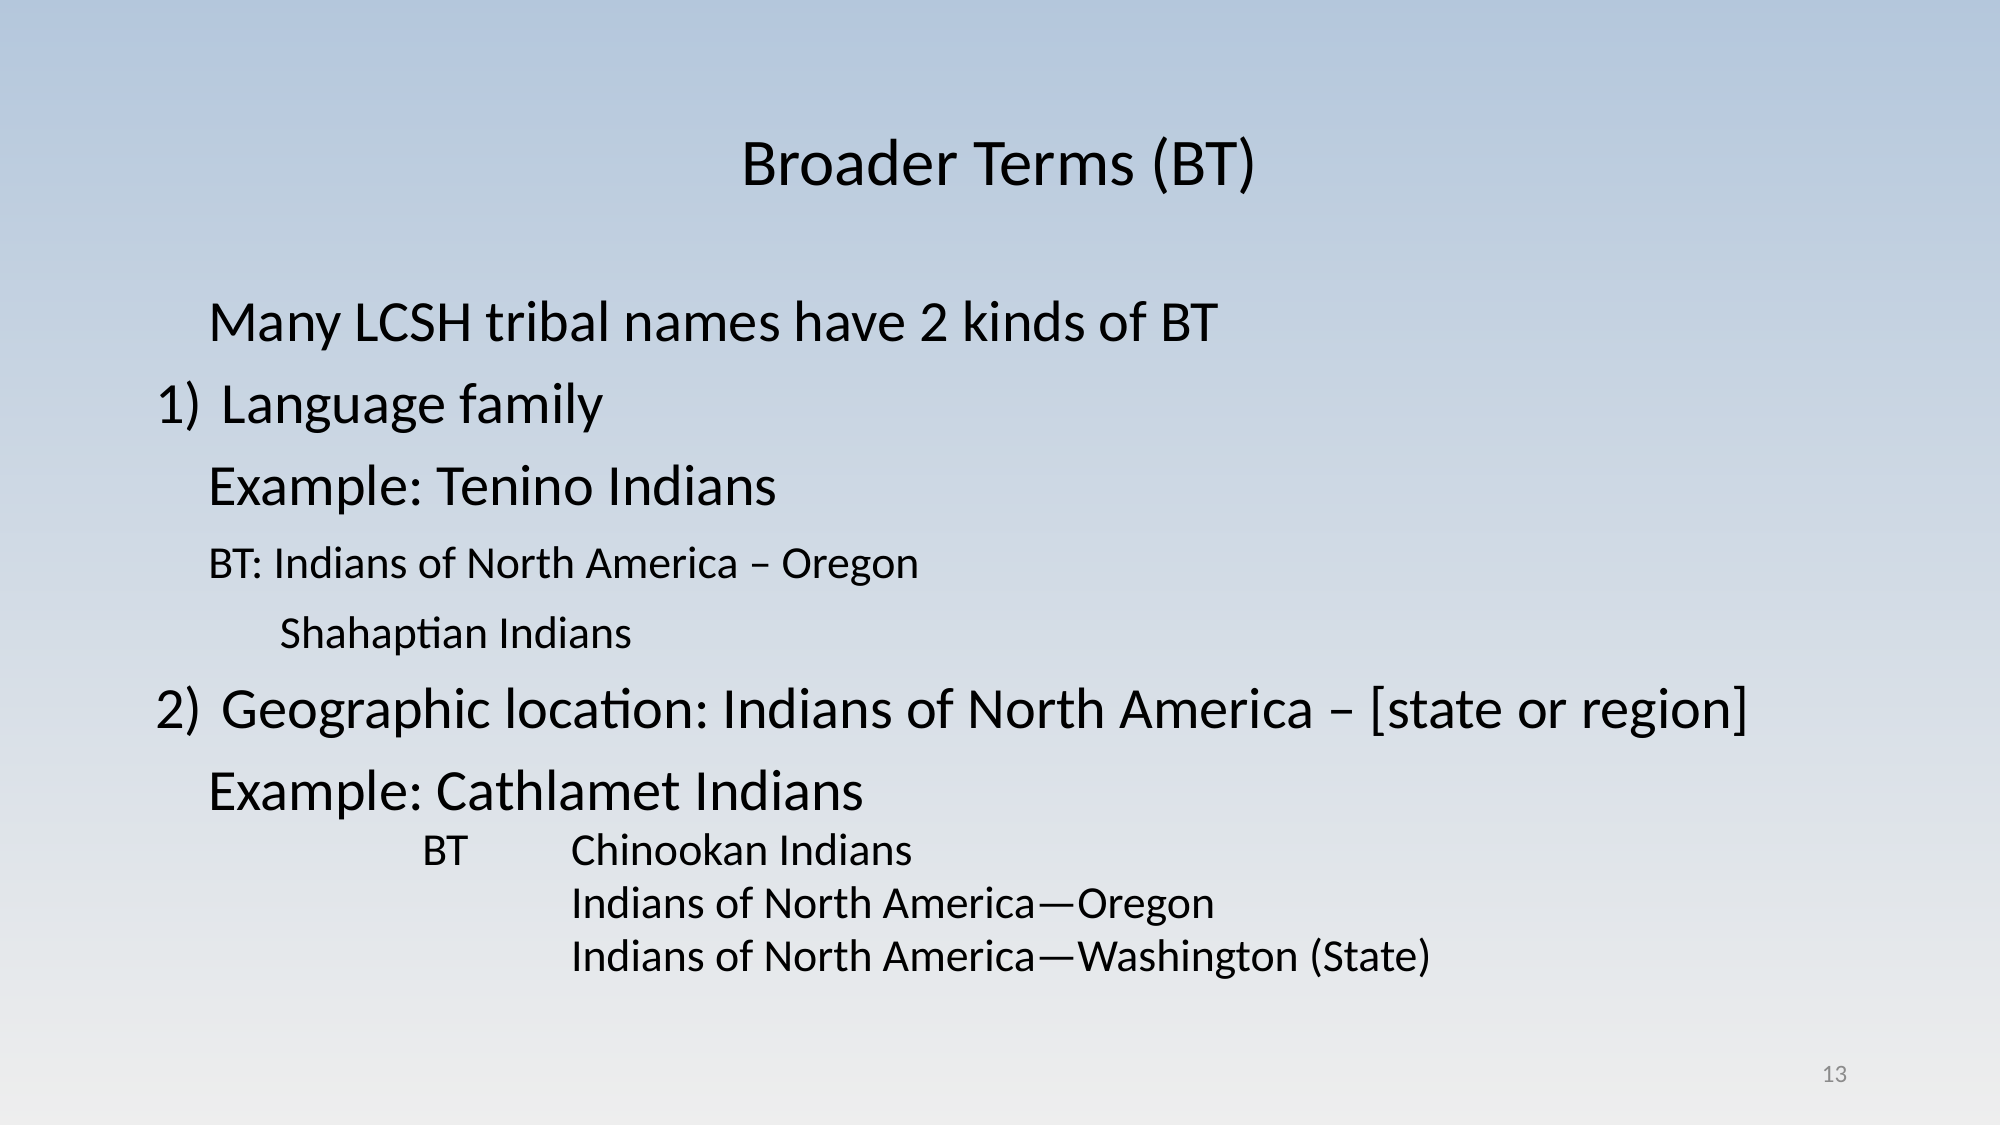

# Broader Terms (BT)
Many LCSH tribal names have 2 kinds of BT
 Language family
Example: Tenino Indians
BT: Indians of North America – Oregon
 Shahaptian Indians
 Geographic location: Indians of North America – [state or region]
Example: Cathlamet Indians
BT 	Chinookan Indians
	Indians of North America—Oregon
 	Indians of North America—Washington (State)
13